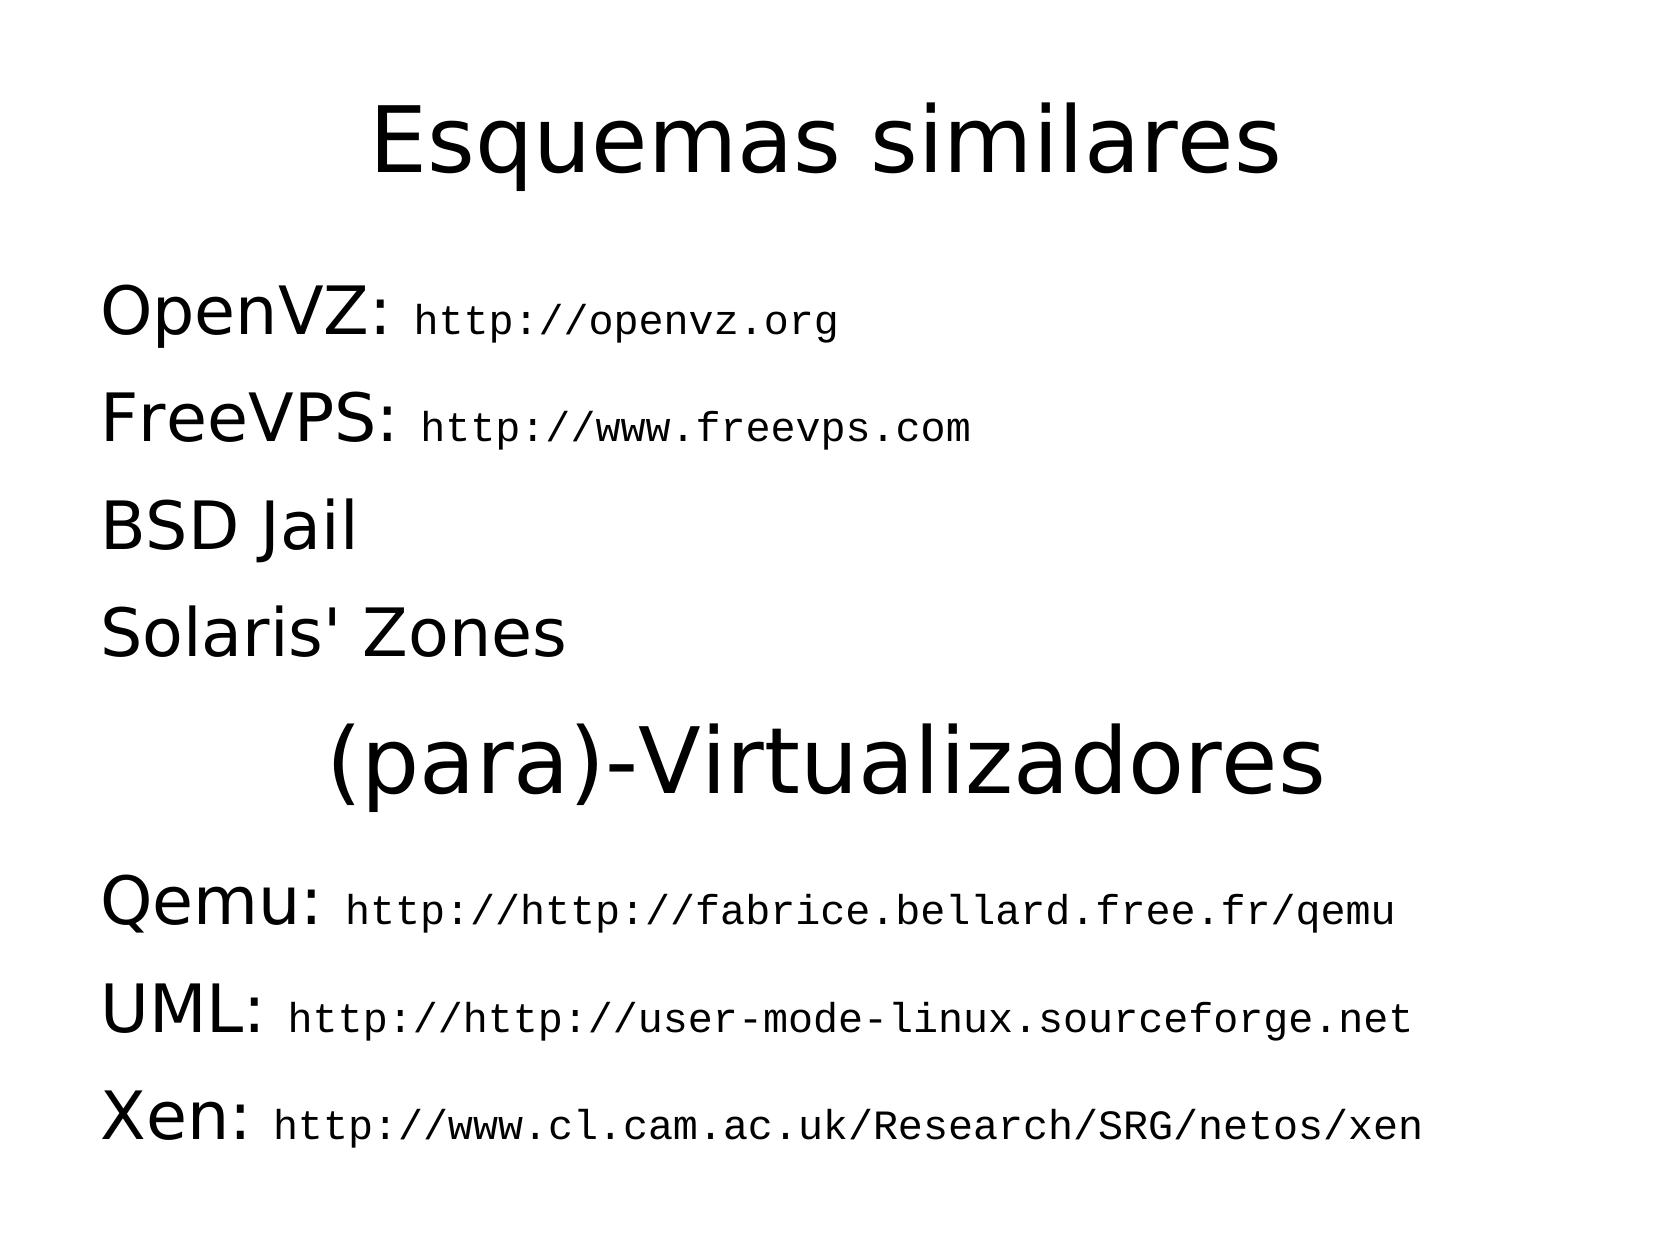

# Esquemas similares
OpenVZ: http://openvz.org
FreeVPS: http://www.freevps.com
BSD Jail
Solaris' Zones
(para)-Virtualizadores
Qemu: http://http://fabrice.bellard.free.fr/qemu
UML: http://http://user-mode-linux.sourceforge.net
Xen: http://www.cl.cam.ac.uk/Research/SRG/netos/xen